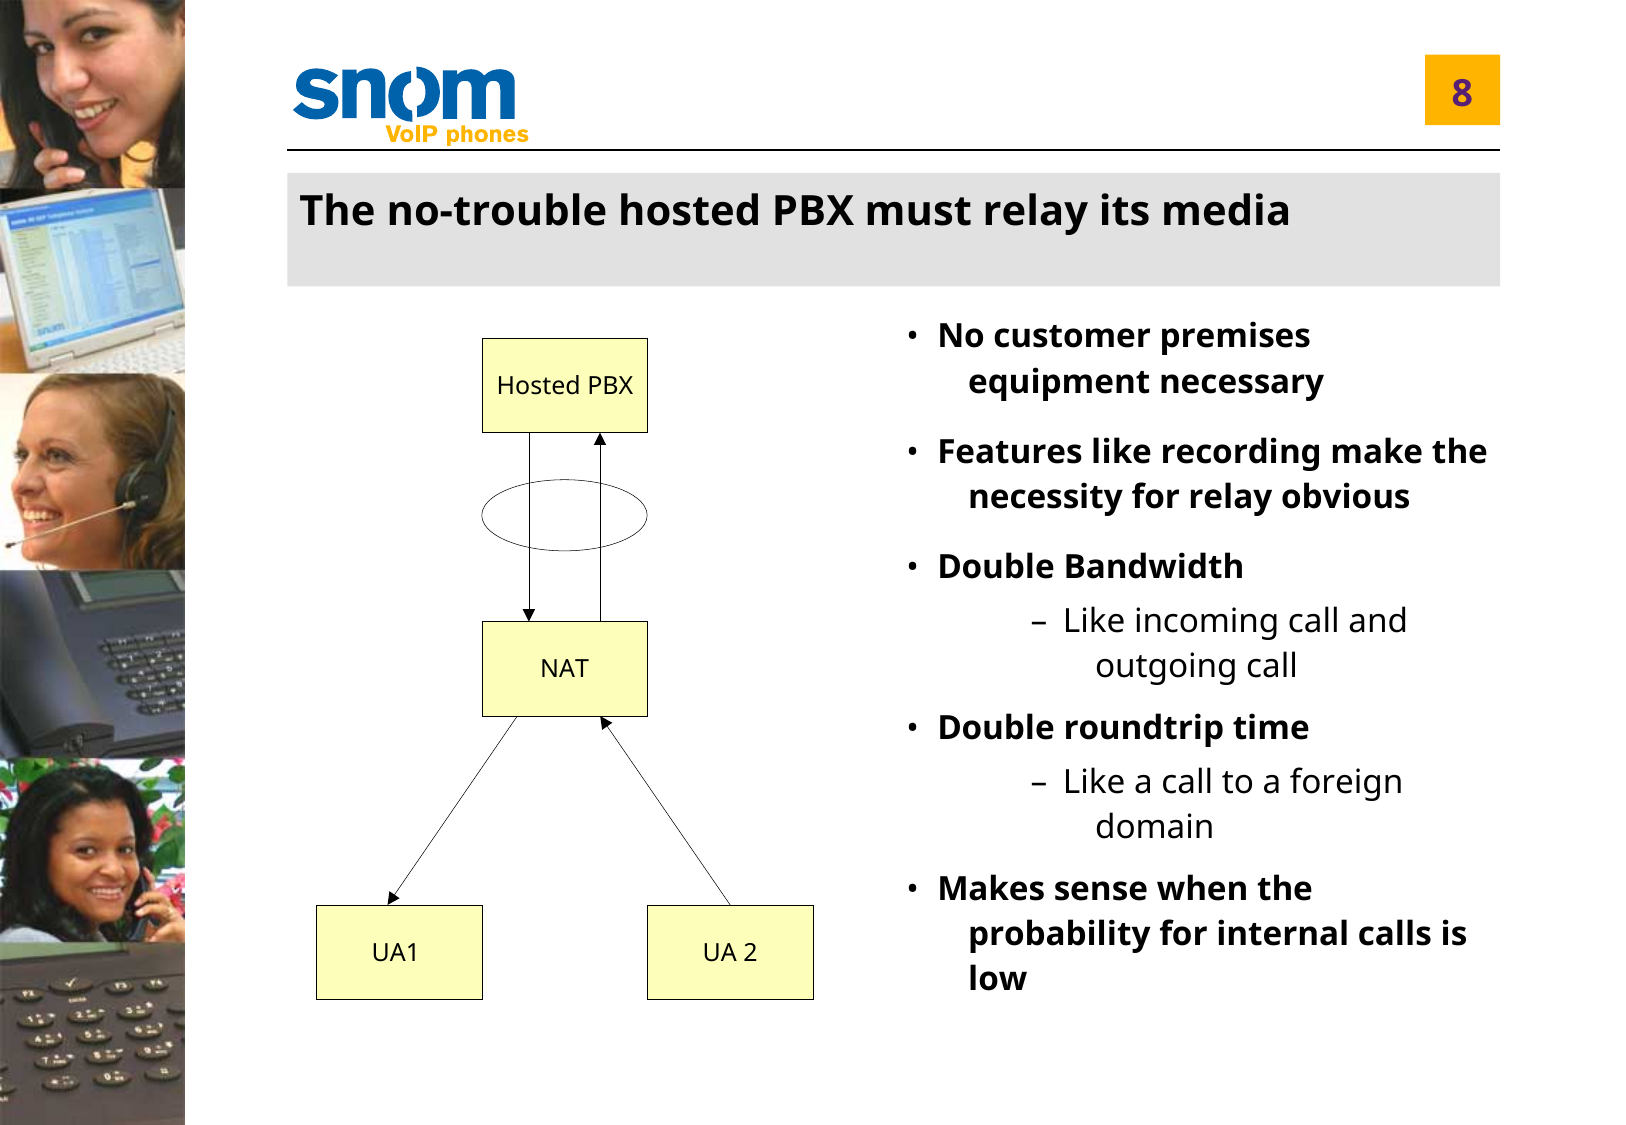

8
# The no-trouble hosted PBX must relay its media
No customer premises equipment necessary
Features like recording make the necessity for relay obvious
Double Bandwidth
Like incoming call and outgoing call
Double roundtrip time
Like a call to a foreign domain
Makes sense when the probability for internal calls is low
Hosted PBX
NAT
UA1
UA 2